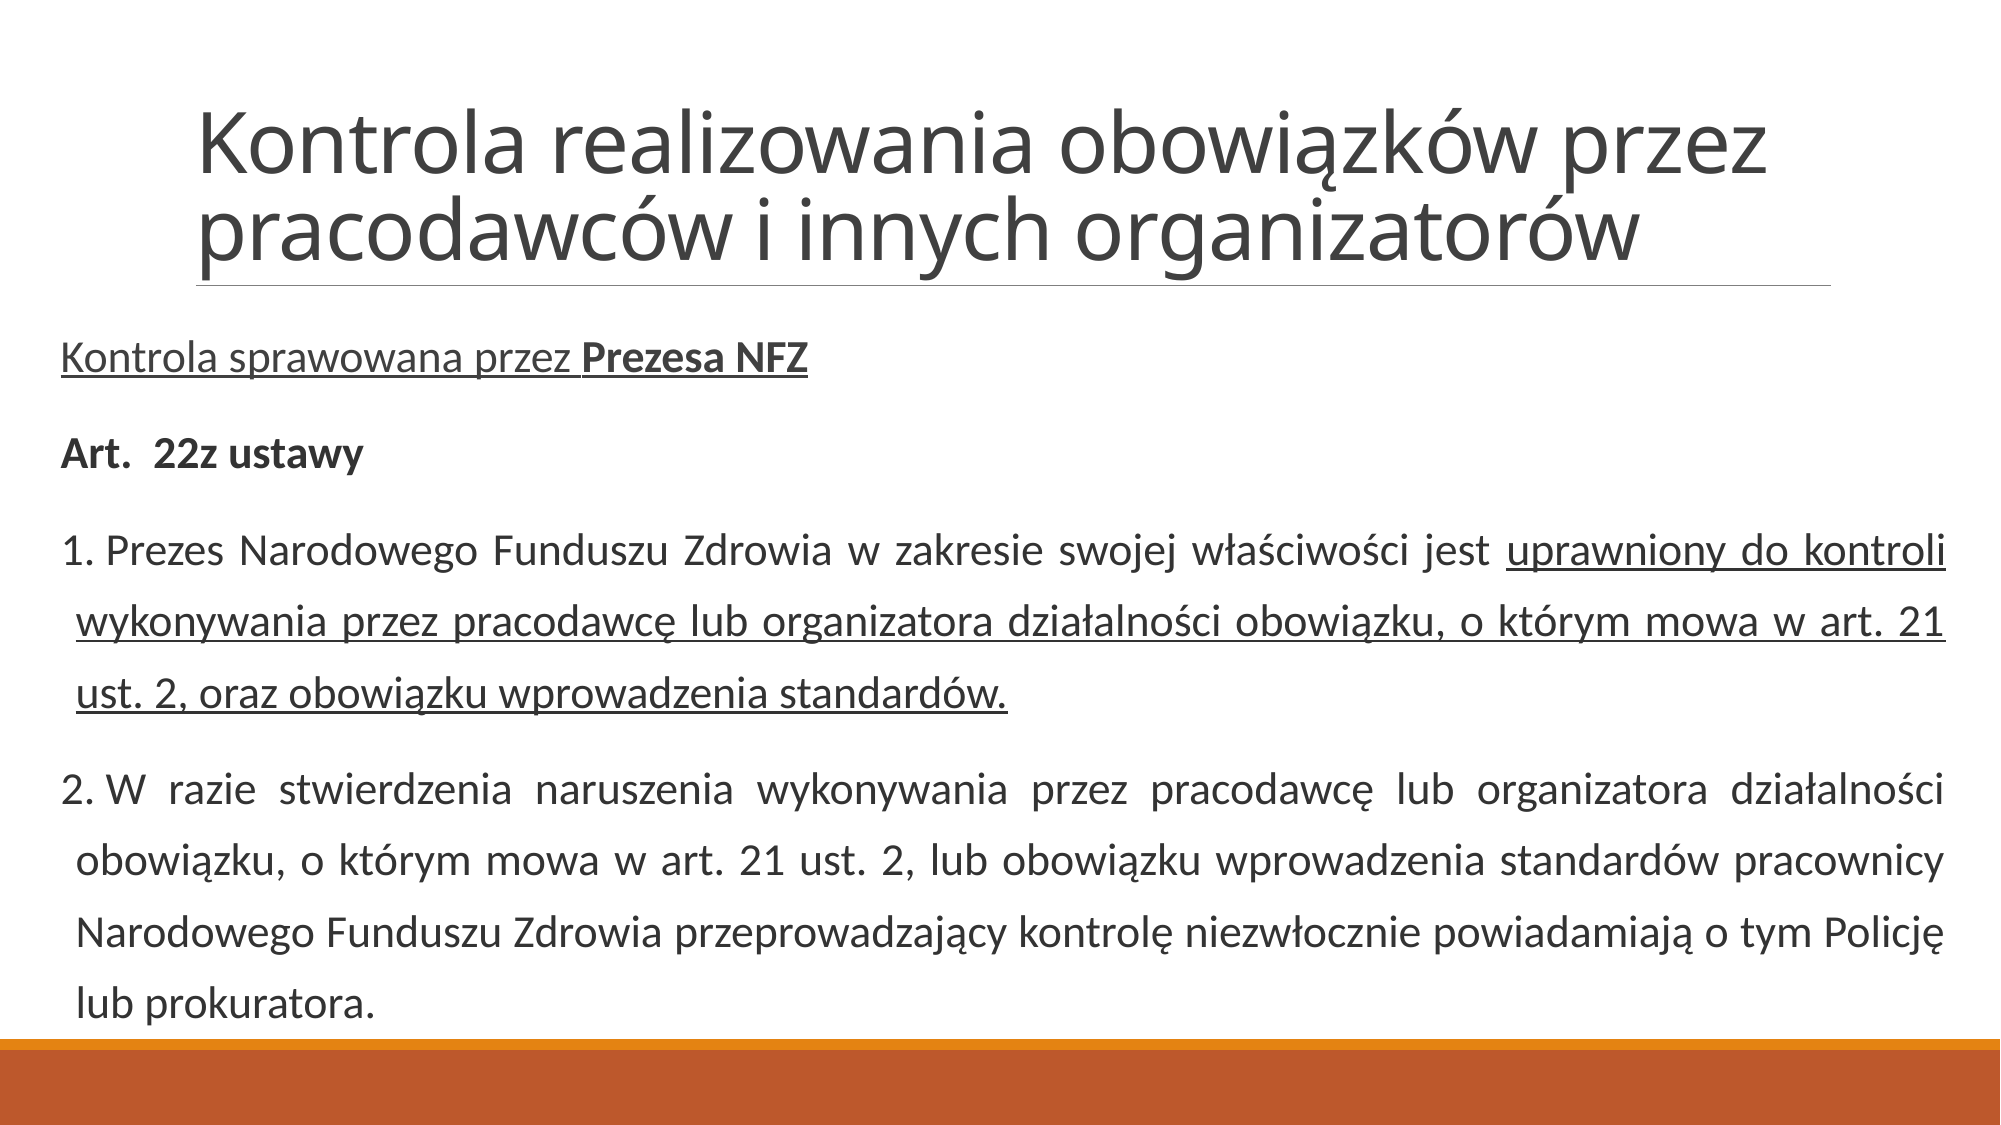

# Kontrola realizowania obowiązków przez pracodawców i innych organizatorów
Kontrola sprawowana przez Prezesa NFZ
Art.  22z ustawy
1. Prezes Narodowego Funduszu Zdrowia w zakresie swojej właściwości jest uprawniony do kontroli wykonywania przez pracodawcę lub organizatora działalności obowiązku, o którym mowa w art. 21 ust. 2, oraz obowiązku wprowadzenia standardów.
2. W razie stwierdzenia naruszenia wykonywania przez pracodawcę lub organizatora działalności obowiązku, o którym mowa w art. 21 ust. 2, lub obowiązku wprowadzenia standardów pracownicy Narodowego Funduszu Zdrowia przeprowadzający kontrolę niezwłocznie powiadamiają o tym Policję lub prokuratora.